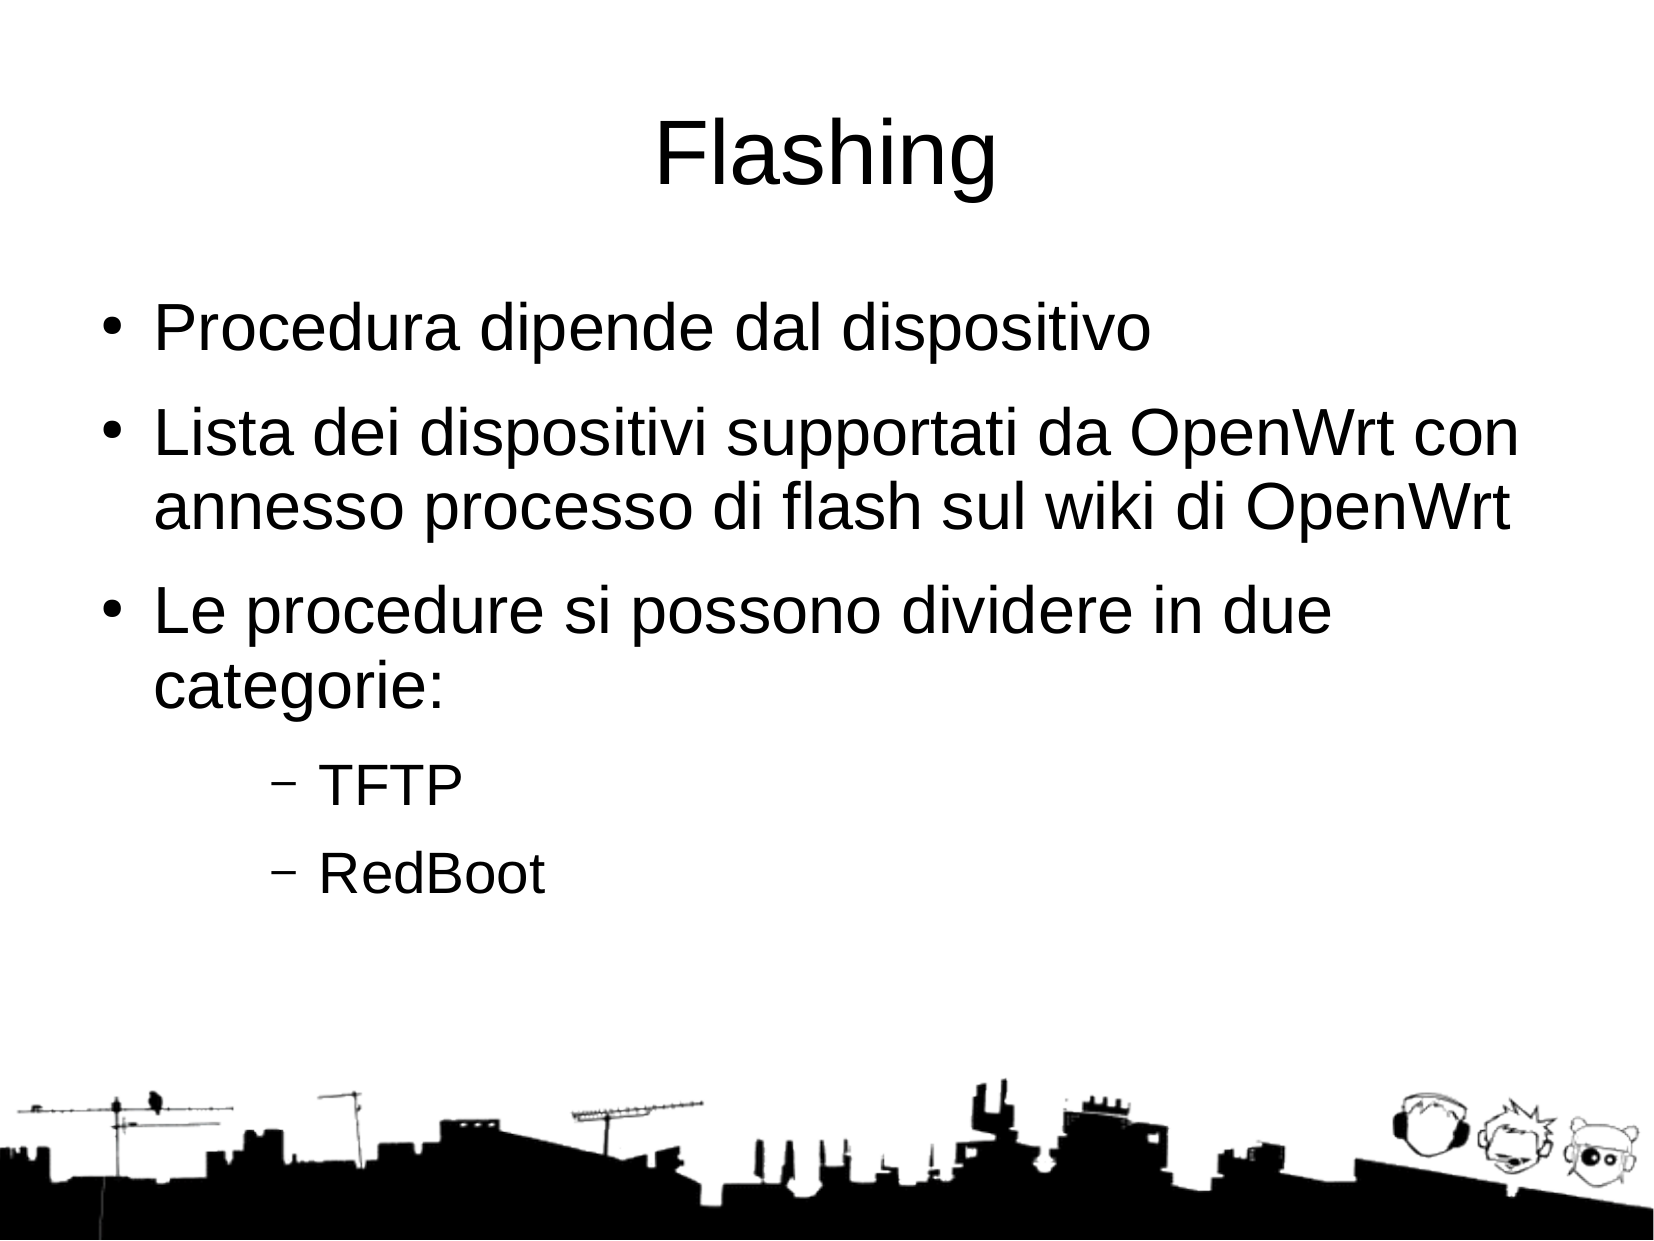

# Flashing
Procedura dipende dal dispositivo
Lista dei dispositivi supportati da OpenWrt con annesso processo di flash sul wiki di OpenWrt
Le procedure si possono dividere in due categorie:
TFTP
RedBoot